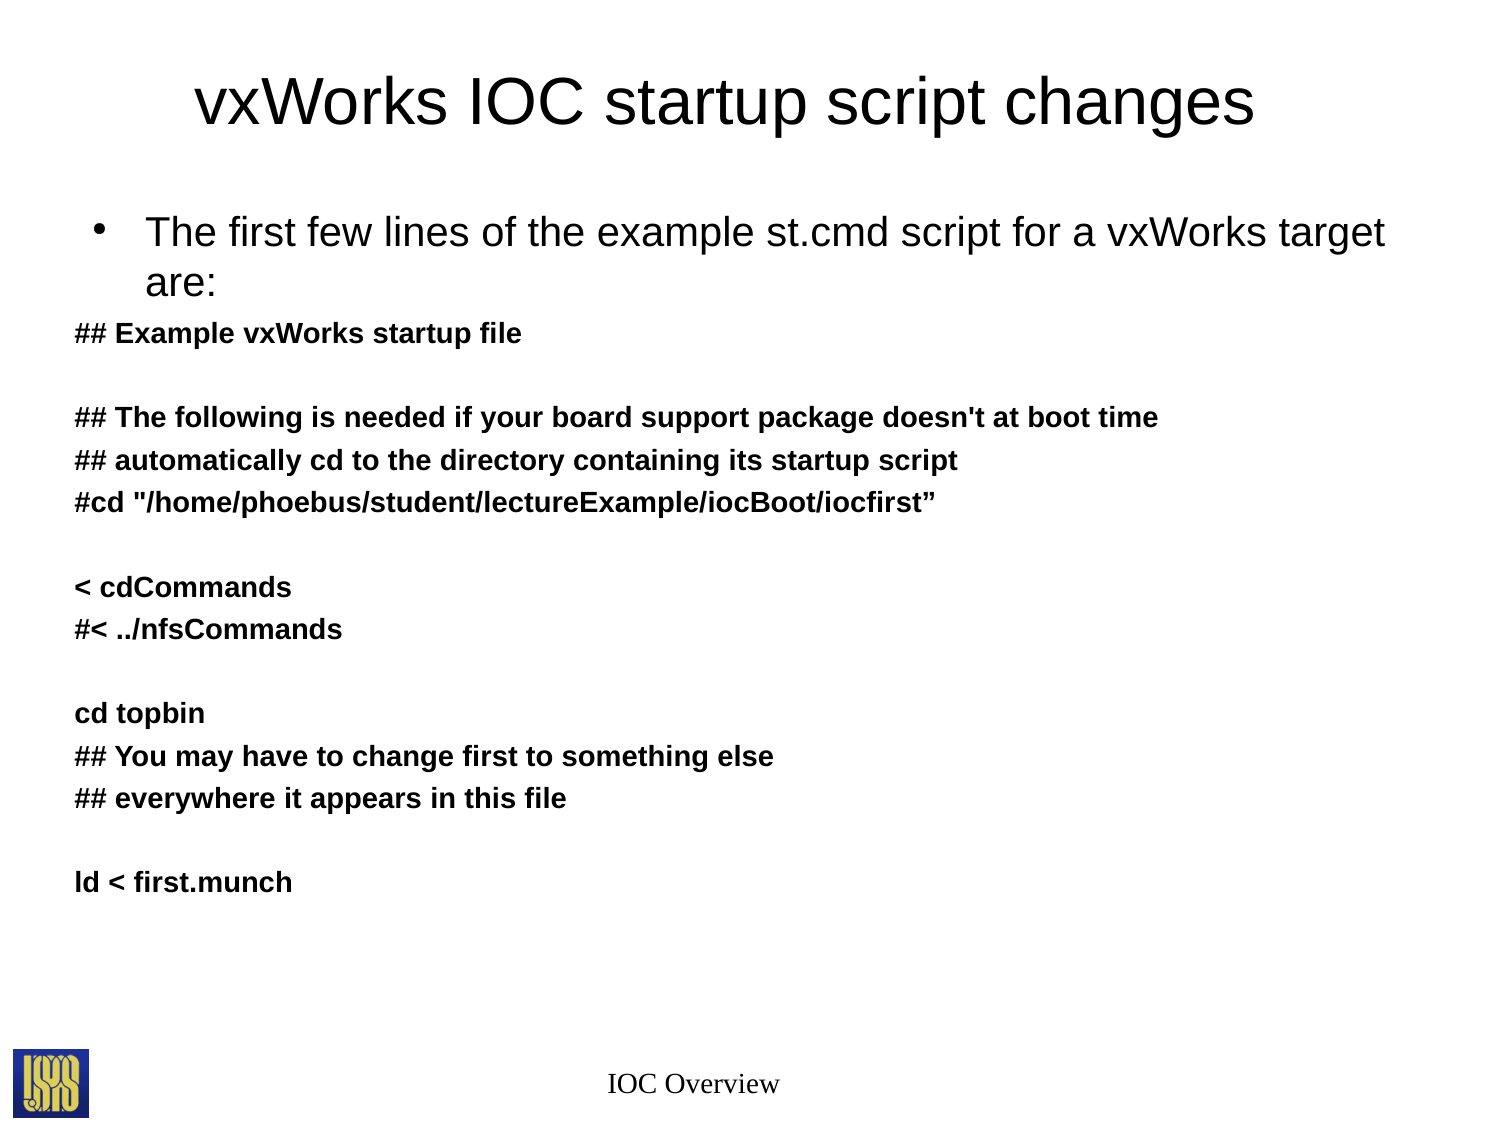

# vxWorks IOC startup script changes
The first few lines of the example st.cmd script for a vxWorks target are:
## Example vxWorks startup file
## The following is needed if your board support package doesn't at boot time
## automatically cd to the directory containing its startup script
#cd "/home/phoebus/student/lectureExample/iocBoot/iocfirst”
< cdCommands
#< ../nfsCommands
cd topbin
## You may have to change first to something else
## everywhere it appears in this file
ld < first.munch